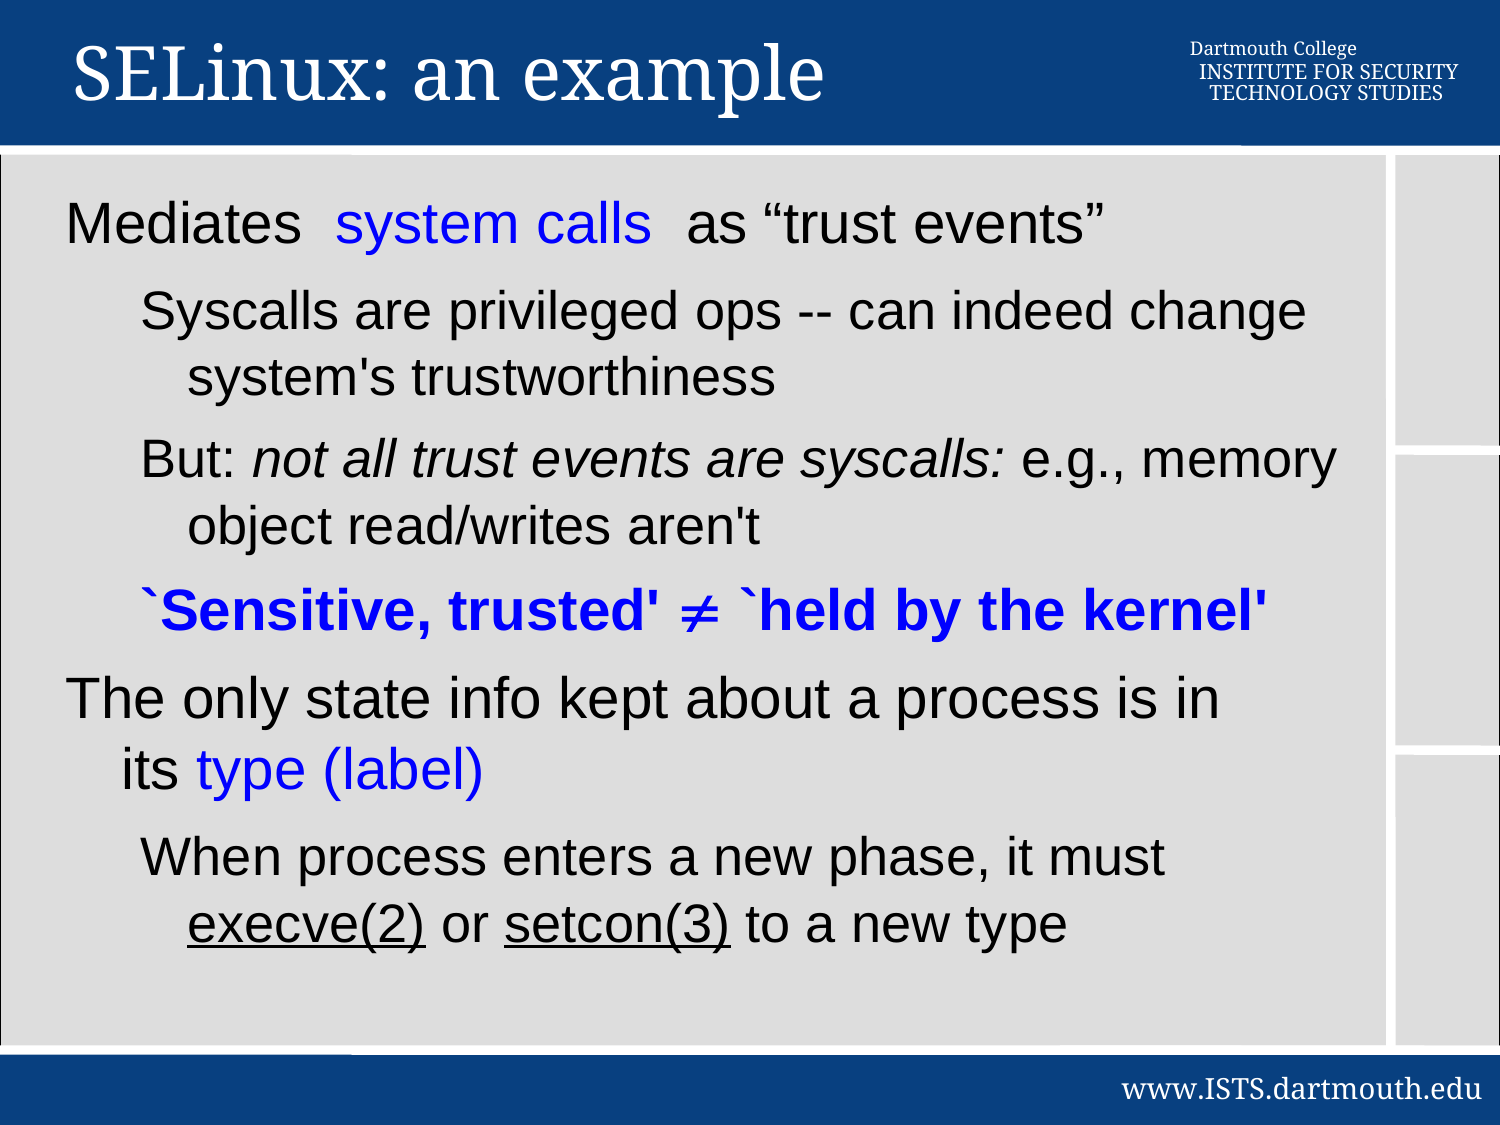

SELinux: an example
Dartmouth College
INSTITUTE FOR SECURITY
TECHNOLOGY STUDIES
Mediates system calls as “trust events”
Syscalls are privileged ops -- can indeed change system's trustworthiness
But: not all trust events are syscalls: e.g., memory object read/writes aren't
`Sensitive, trusted'  `held by the kernel'
The only state info kept about a process is in
its type (label)
When process enters a new phase, it must execve(2) or setcon(3) to a new type
www.ISTS.dartmouth.edu